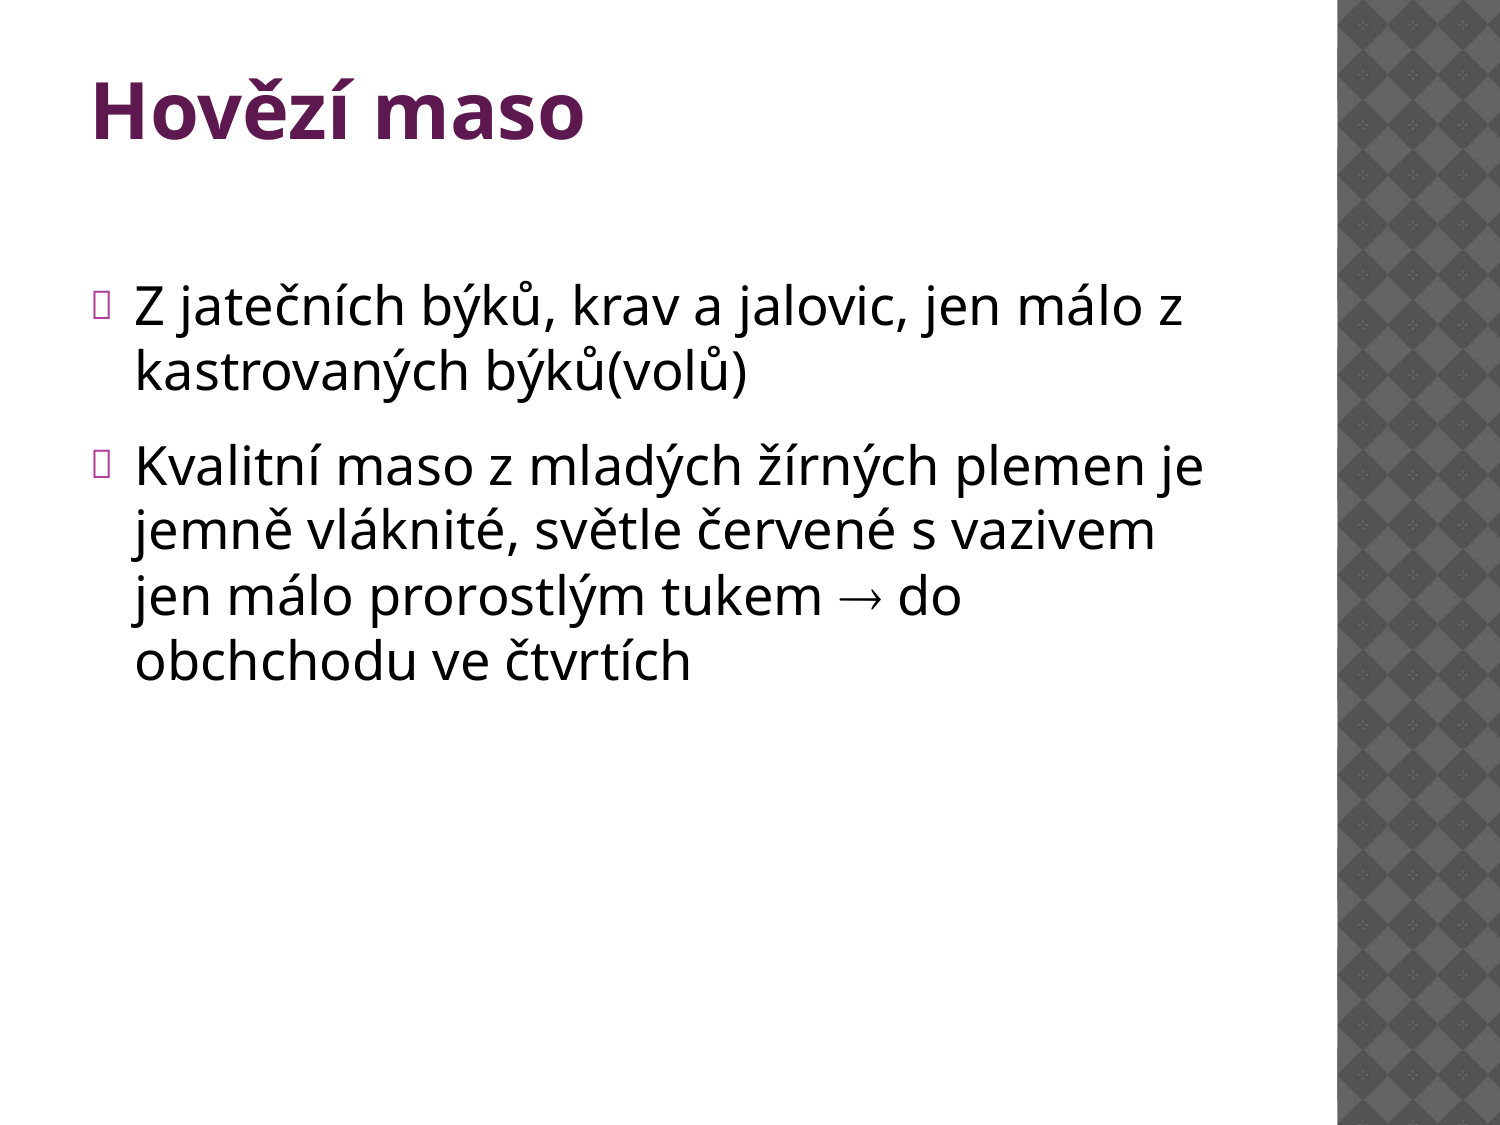

# Hovězí maso
Z jatečních býků, krav a jalovic, jen málo z kastrovaných býků(volů)
Kvalitní maso z mladých žírných plemen je jemně vláknité, světle červené s vazivem jen málo prorostlým tukem  do obchchodu ve čtvrtích